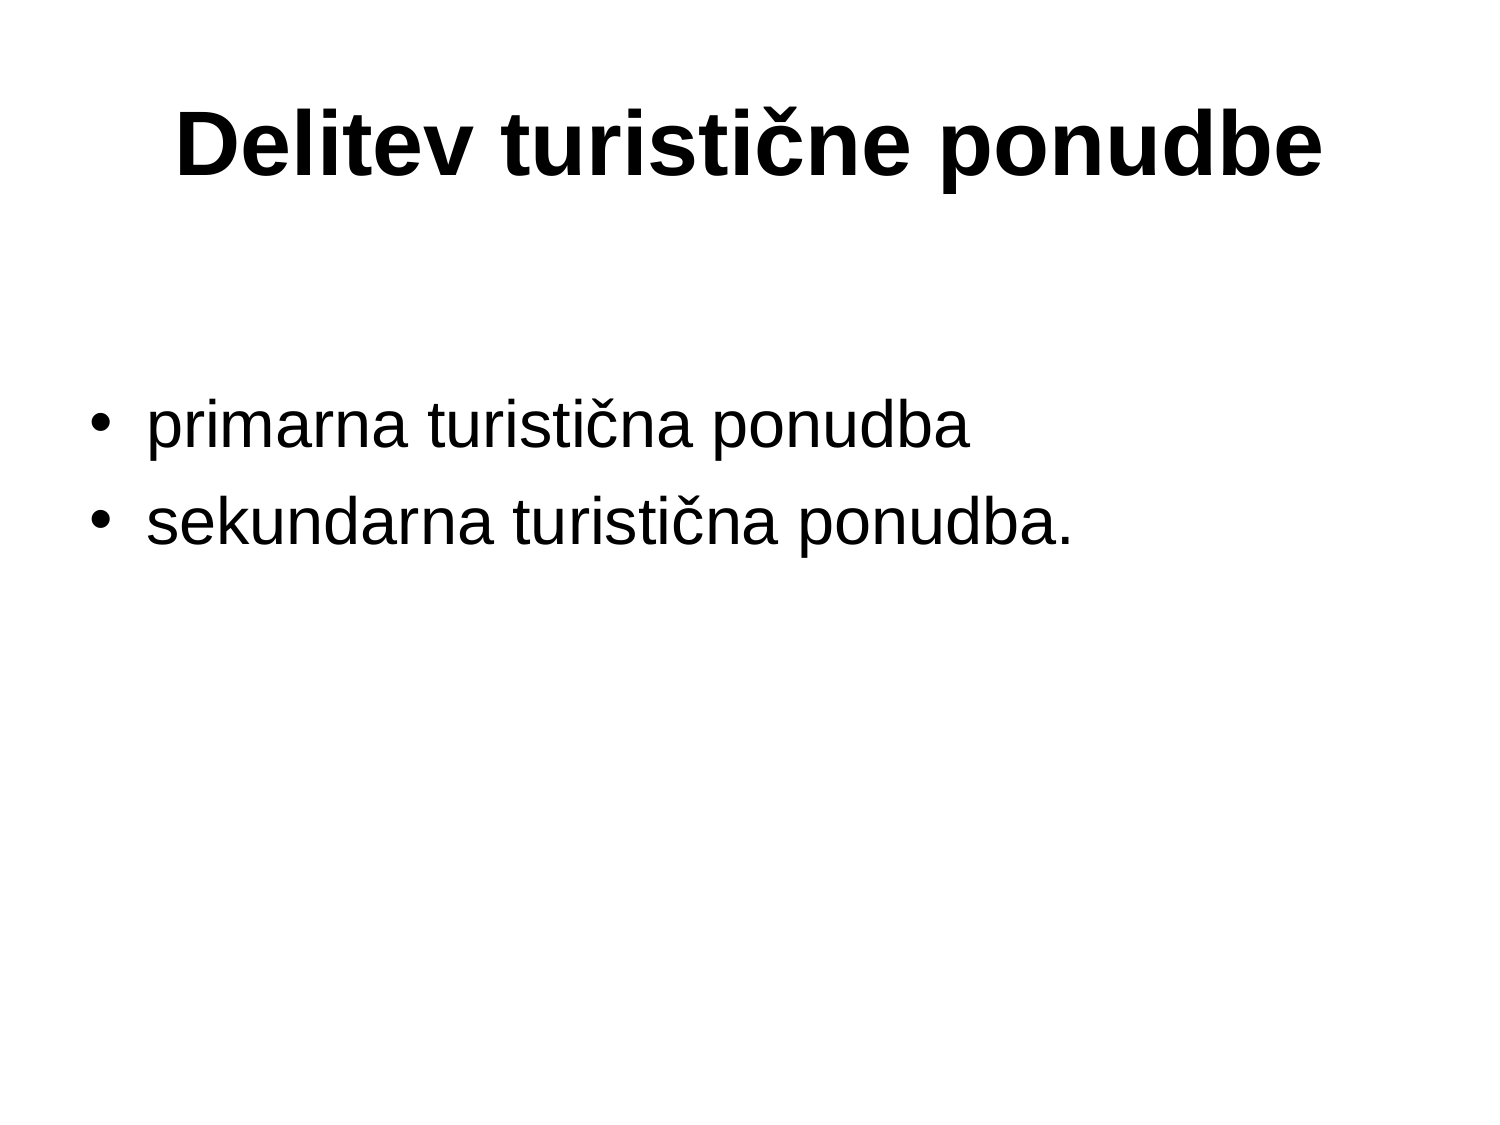

# Delitev turistične ponudbe
primarna turistična ponudba
sekundarna turistična ponudba.